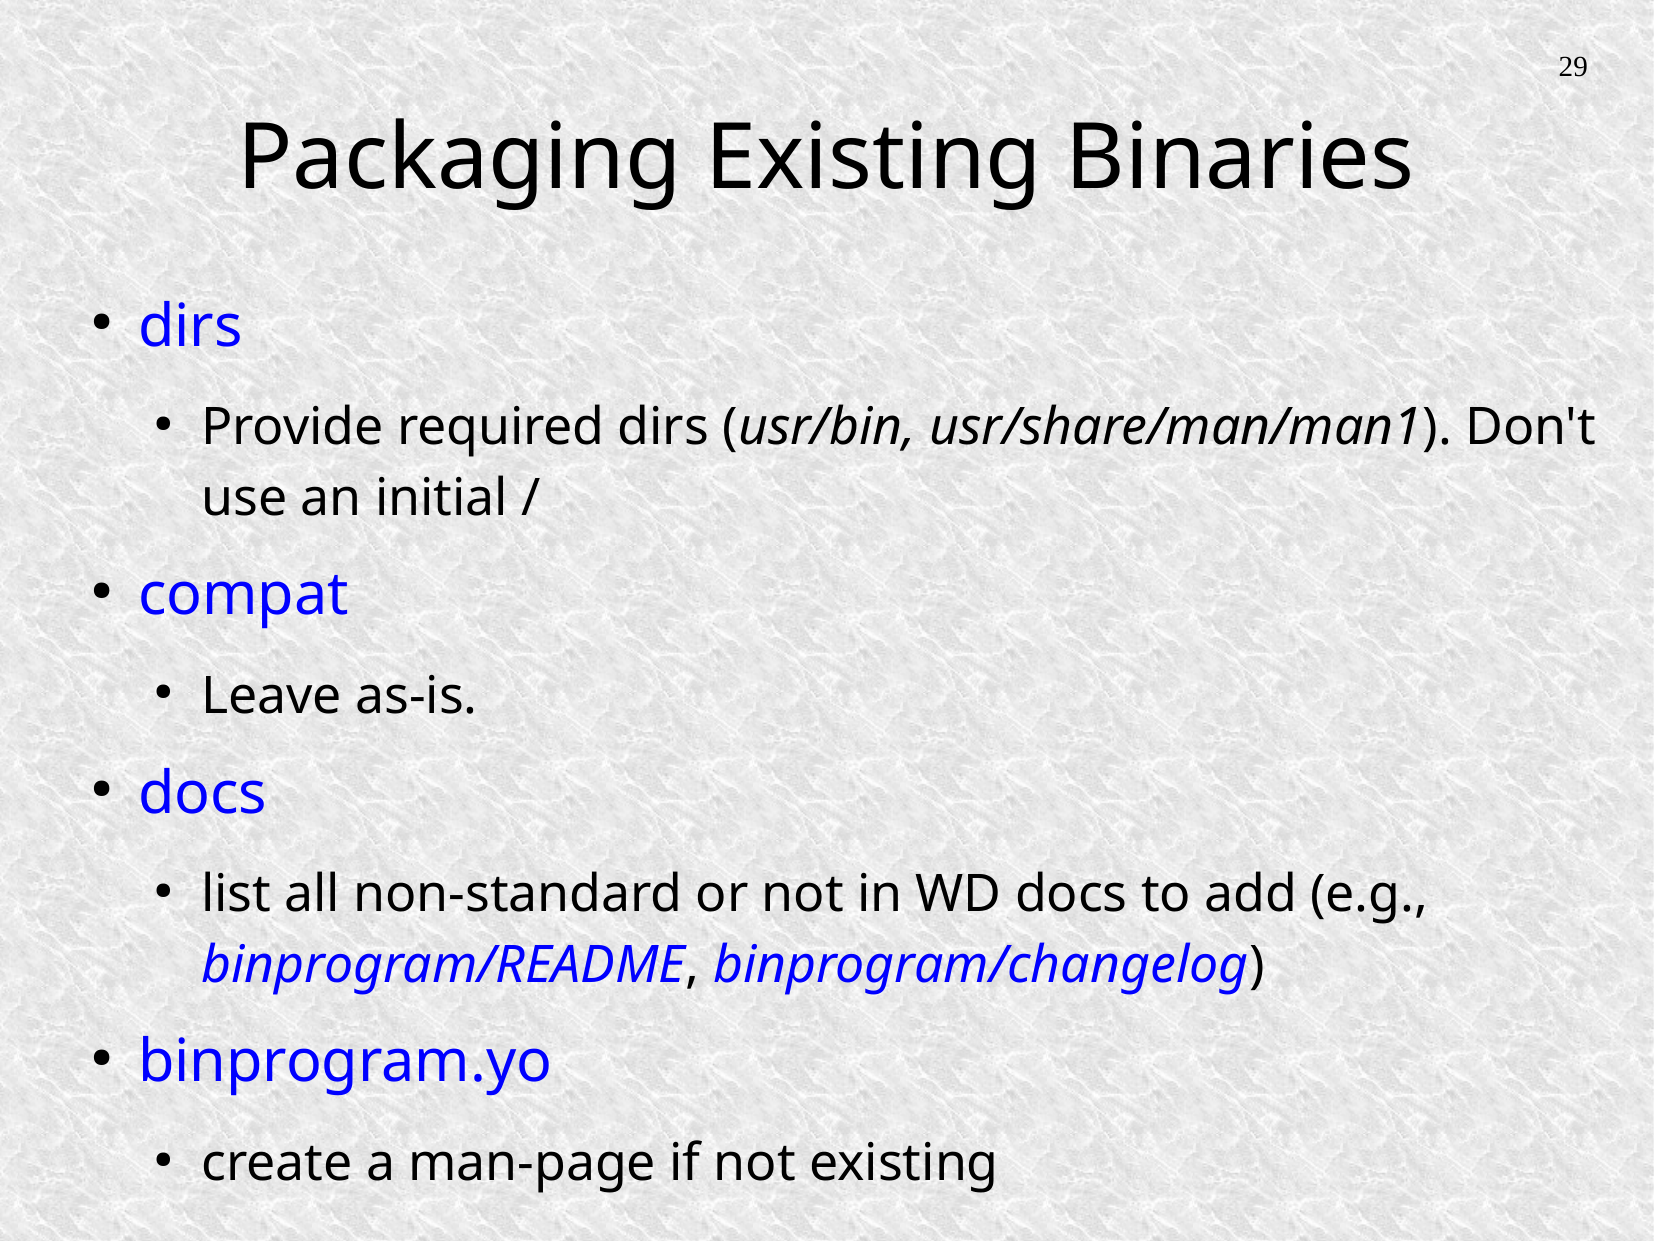

29
# Packaging Existing Binaries
dirs
Provide required dirs (usr/bin, usr/share/man/man1). Don't use an initial /
compat
Leave as-is.
docs
list all non-standard or not in WD docs to add (e.g., binprogram/README, binprogram/changelog)
binprogram.yo
create a man-page if not existing